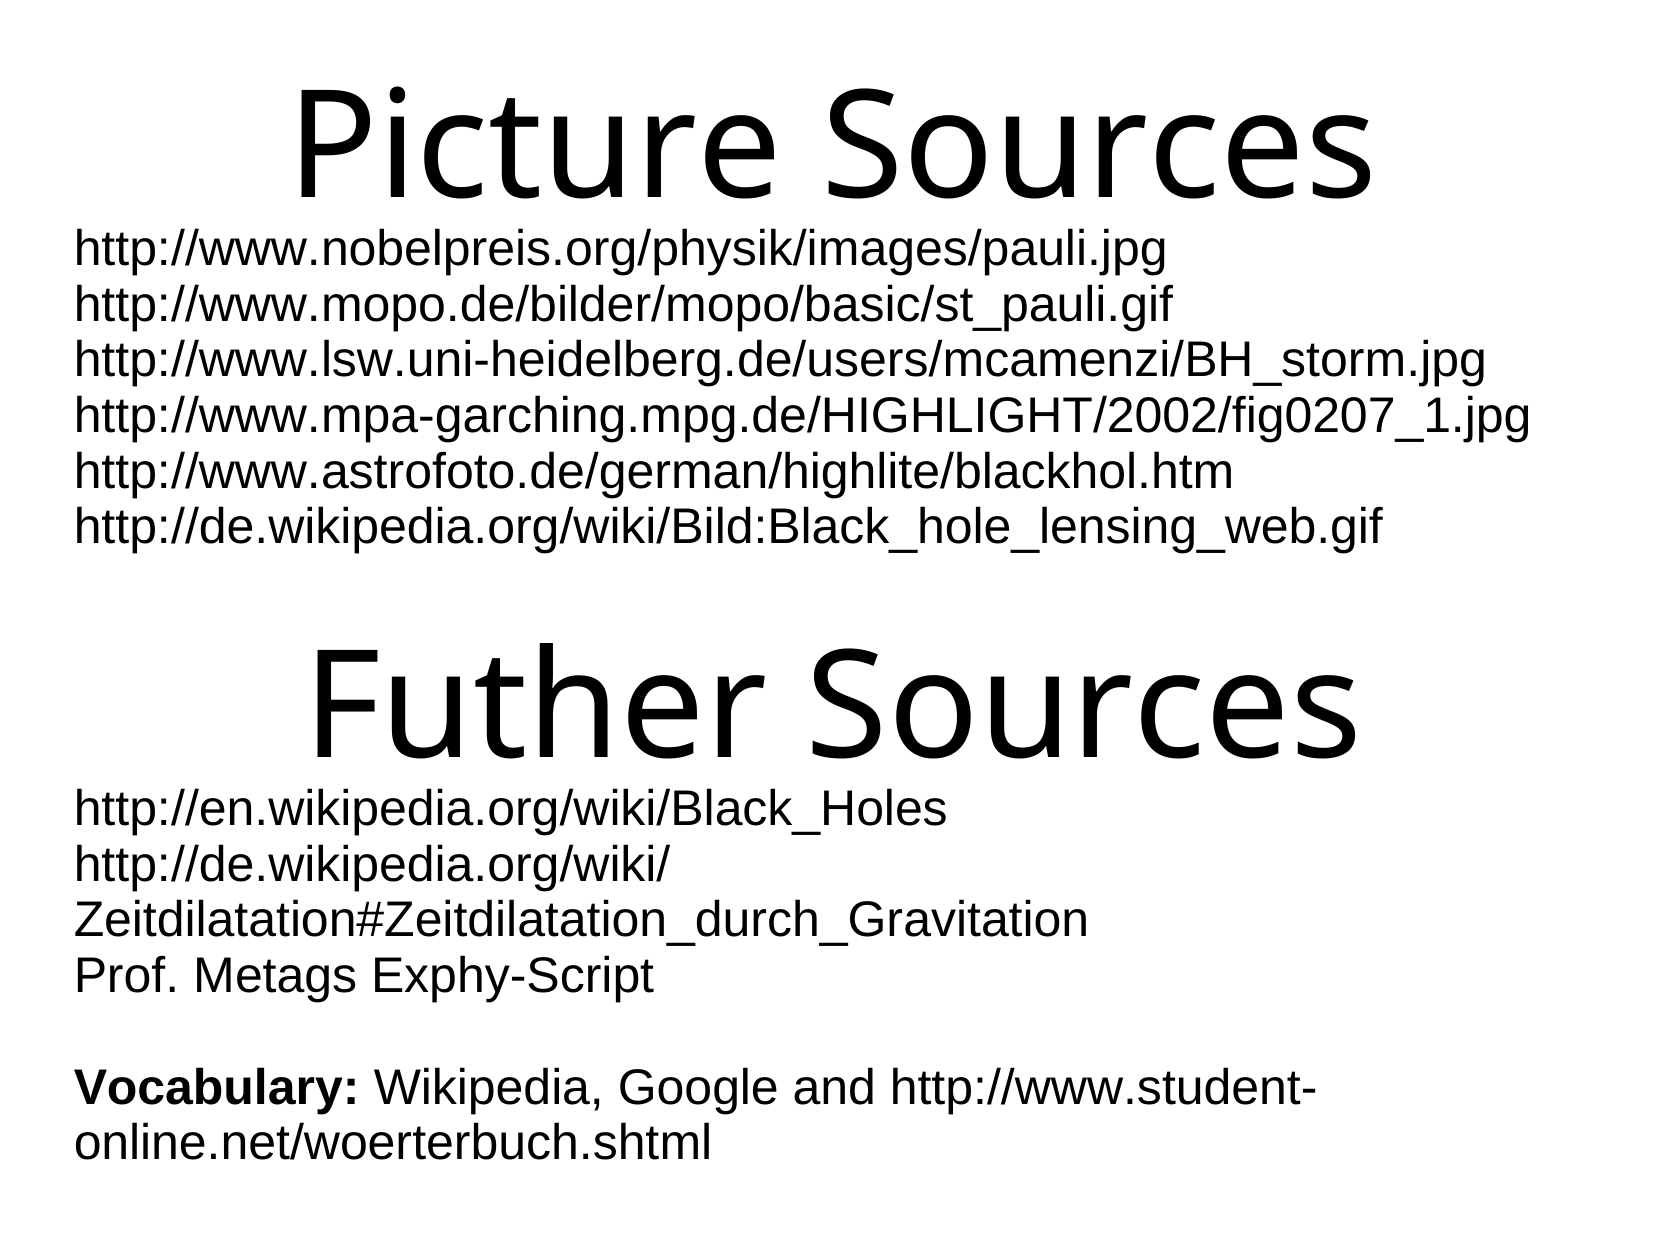

Picture Sources
http://www.nobelpreis.org/physik/images/pauli.jpg
http://www.mopo.de/bilder/mopo/basic/st_pauli.gif
http://www.lsw.uni-heidelberg.de/users/mcamenzi/BH_storm.jpg
http://www.mpa-garching.mpg.de/HIGHLIGHT/2002/fig0207_1.jpg
http://www.astrofoto.de/german/highlite/blackhol.htm
http://de.wikipedia.org/wiki/Bild:Black_hole_lensing_web.gif
Futher Sources
http://en.wikipedia.org/wiki/Black_Holes
http://de.wikipedia.org/wiki/Zeitdilatation#Zeitdilatation_durch_Gravitation
Prof. Metags Exphy-Script
Vocabulary: Wikipedia, Google and http://www.student-online.net/woerterbuch.shtml